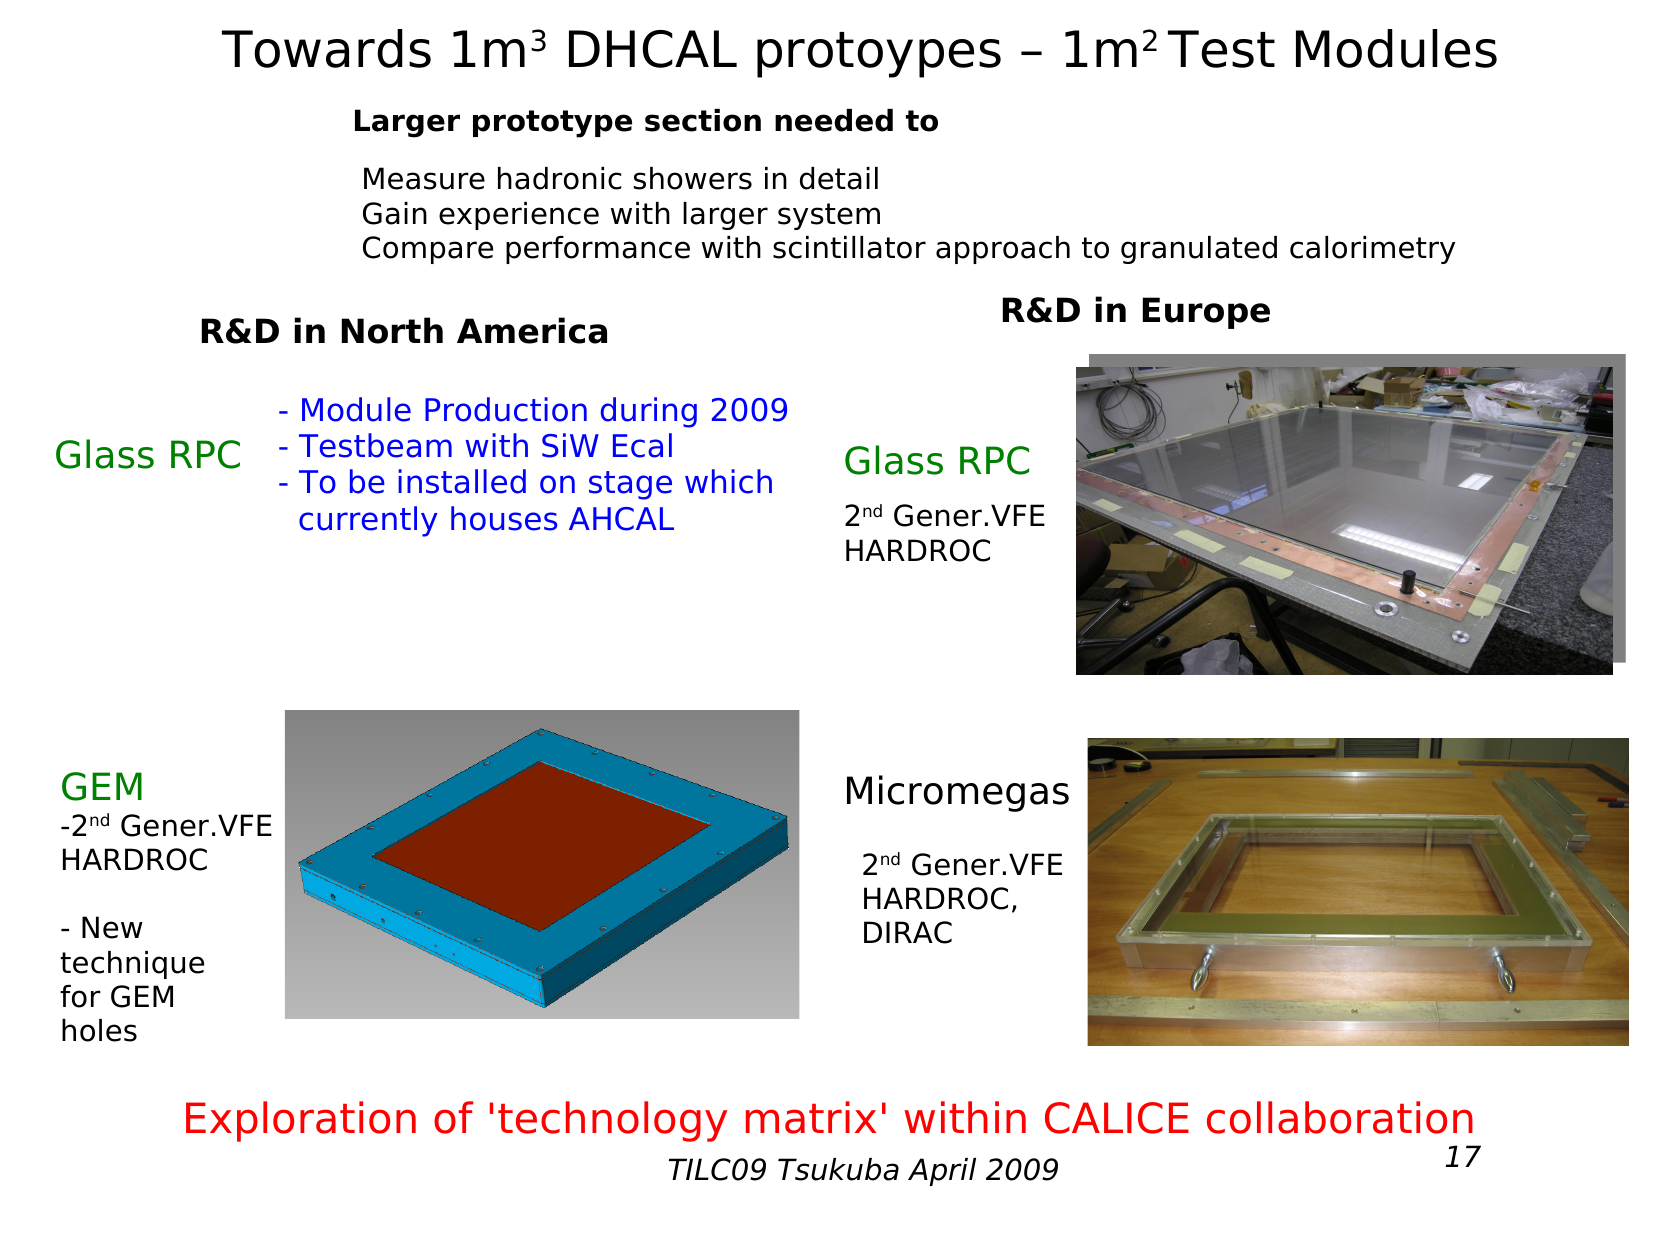

Towards 1m3 DHCAL protoypes – 1m2 Test Modules
Larger prototype section needed to
 Measure hadronic showers in detail
 Gain experience with larger system
 Compare performance with scintillator approach to granulated calorimetry
R&D in Europe
R&D in North America
- Module Production during 2009
- Testbeam with SiW Ecal
- To be installed on stage which
 currently houses AHCAL
Glass RPC
Glass RPC
2nd Gener.VFE
HARDROC
GEM
-2nd Gener.VFE
HARDROC
- New
technique
for GEM
holes
Micromegas
2nd Gener.VFE
HARDROC,
DIRAC
Exploration of 'technology matrix' within CALICE collaboration